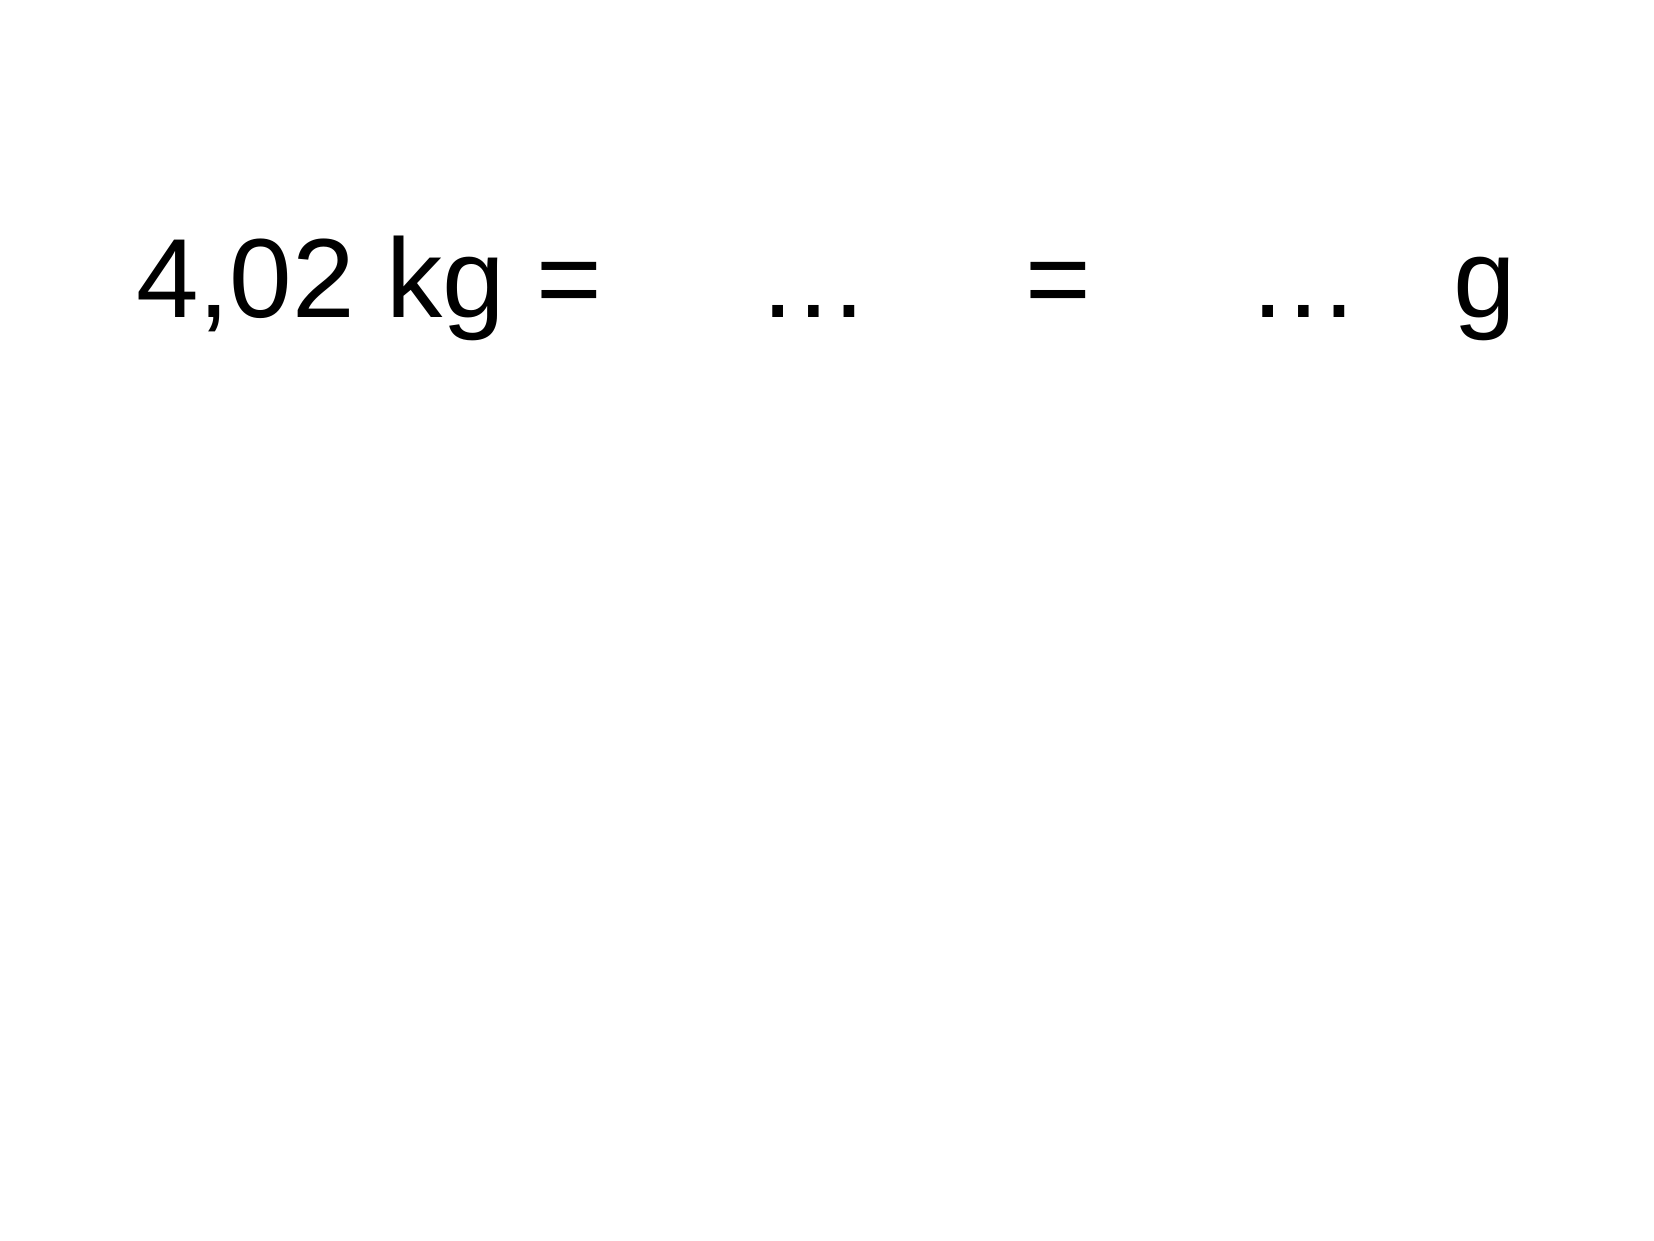

# 4,02 kg = … = … g